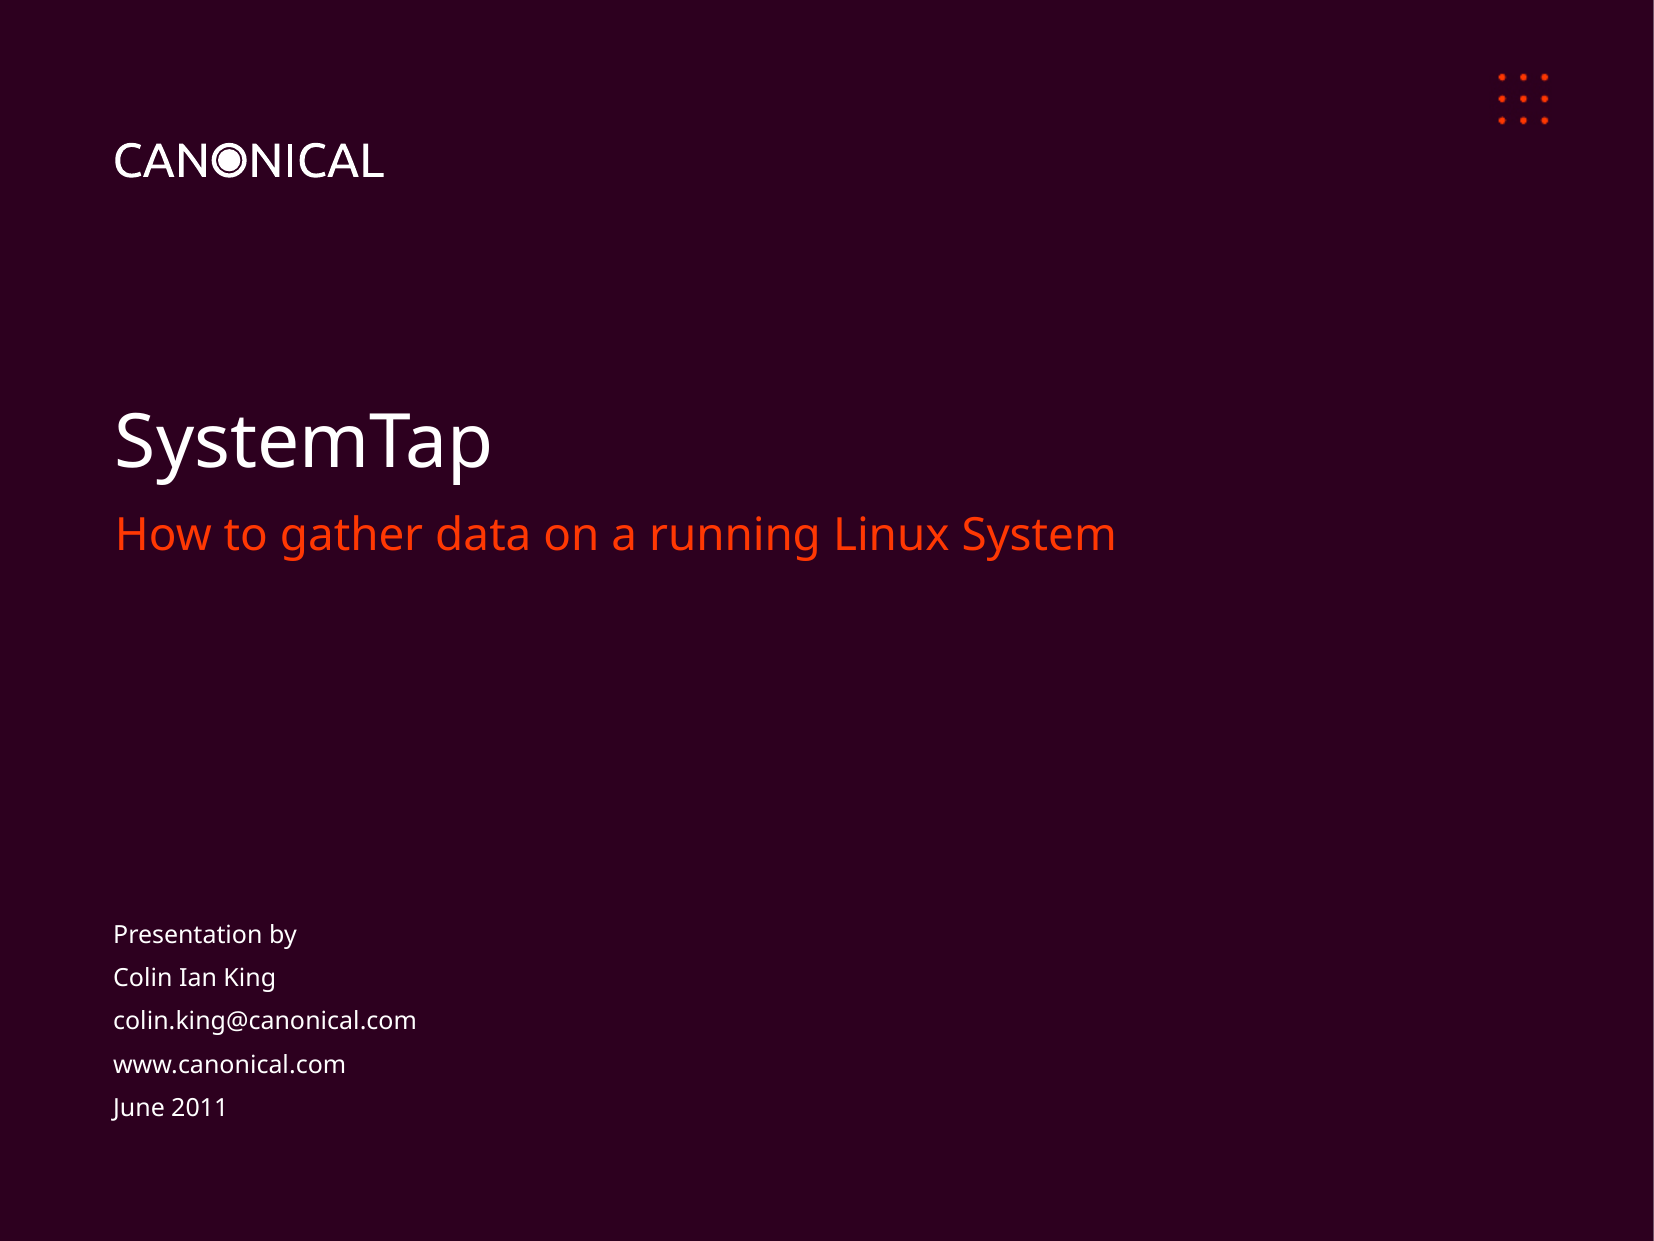

# SystemTap How to gather data on a running Linux System
Presentation by
Colin Ian King
colin.king@canonical.com
www.canonical.com
June 2011